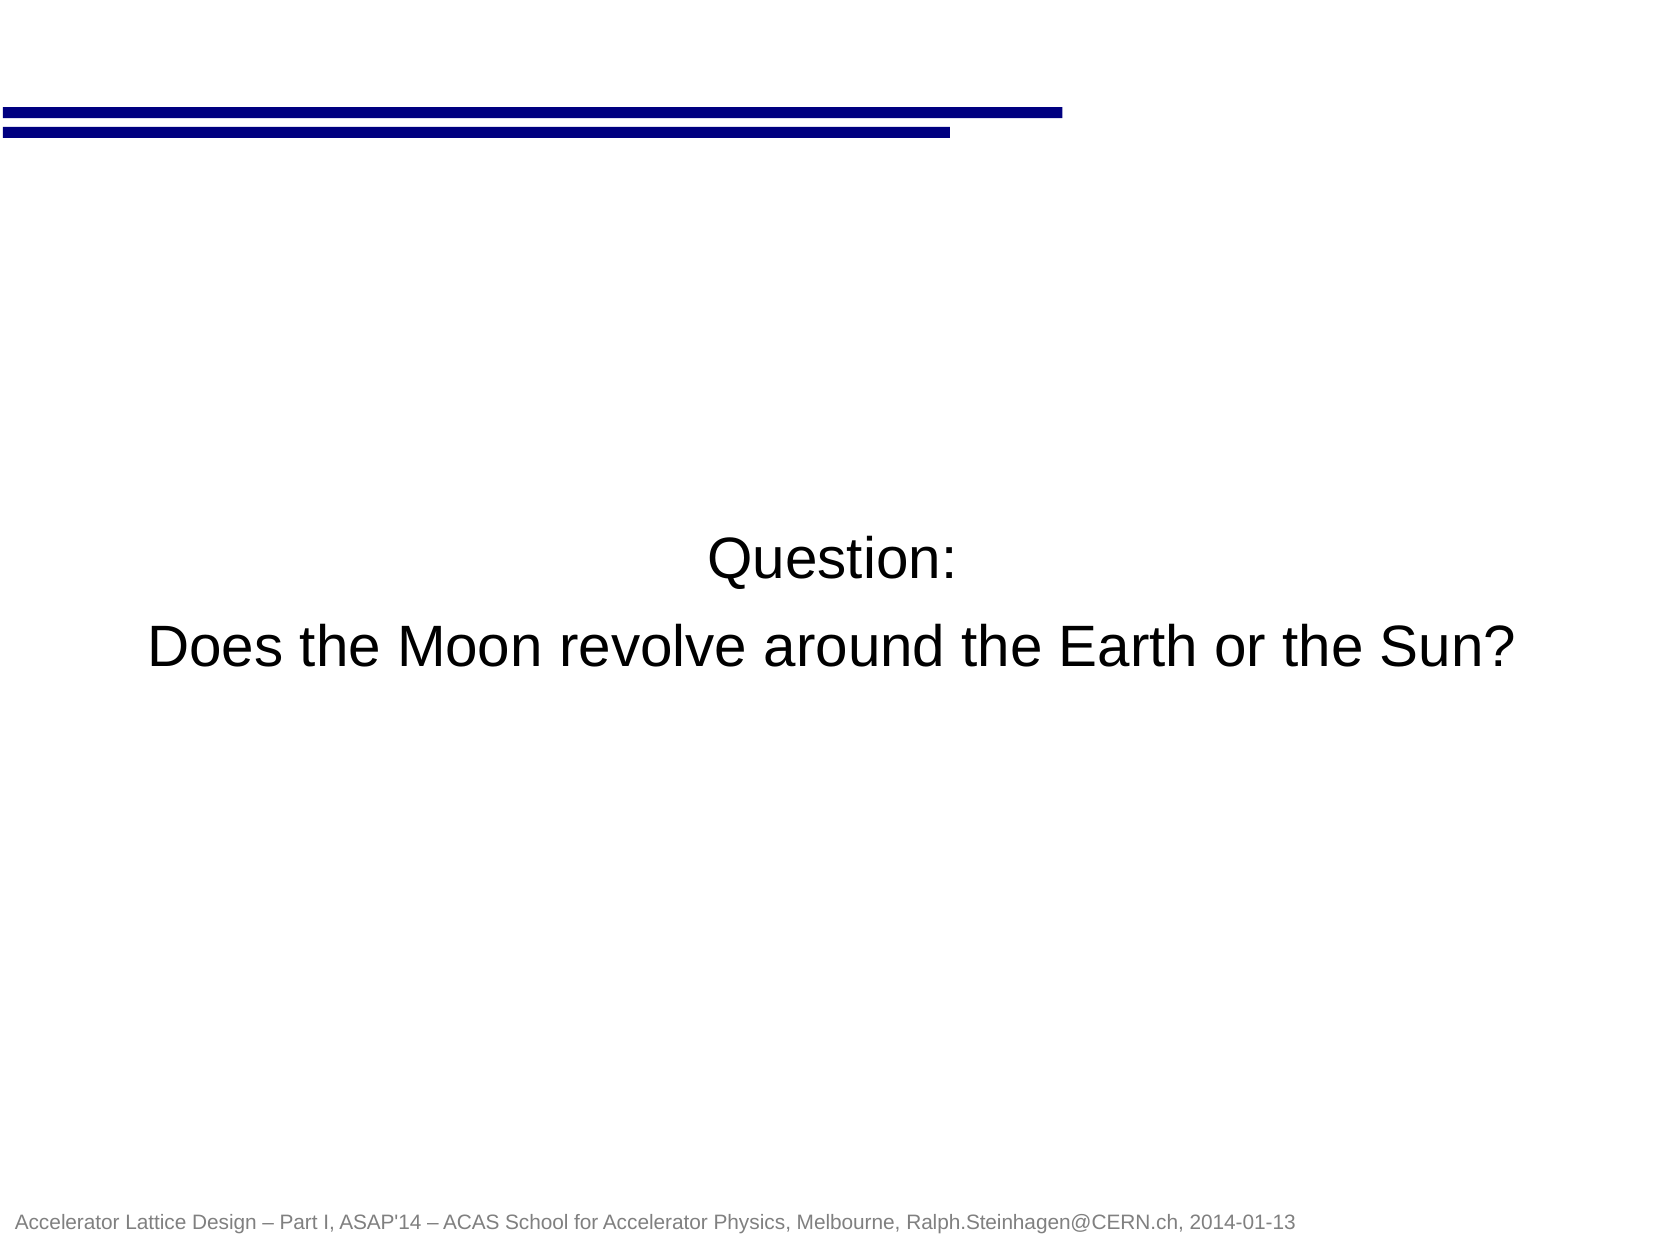

# Question:
Does the Moon revolve around the Earth or the Sun?